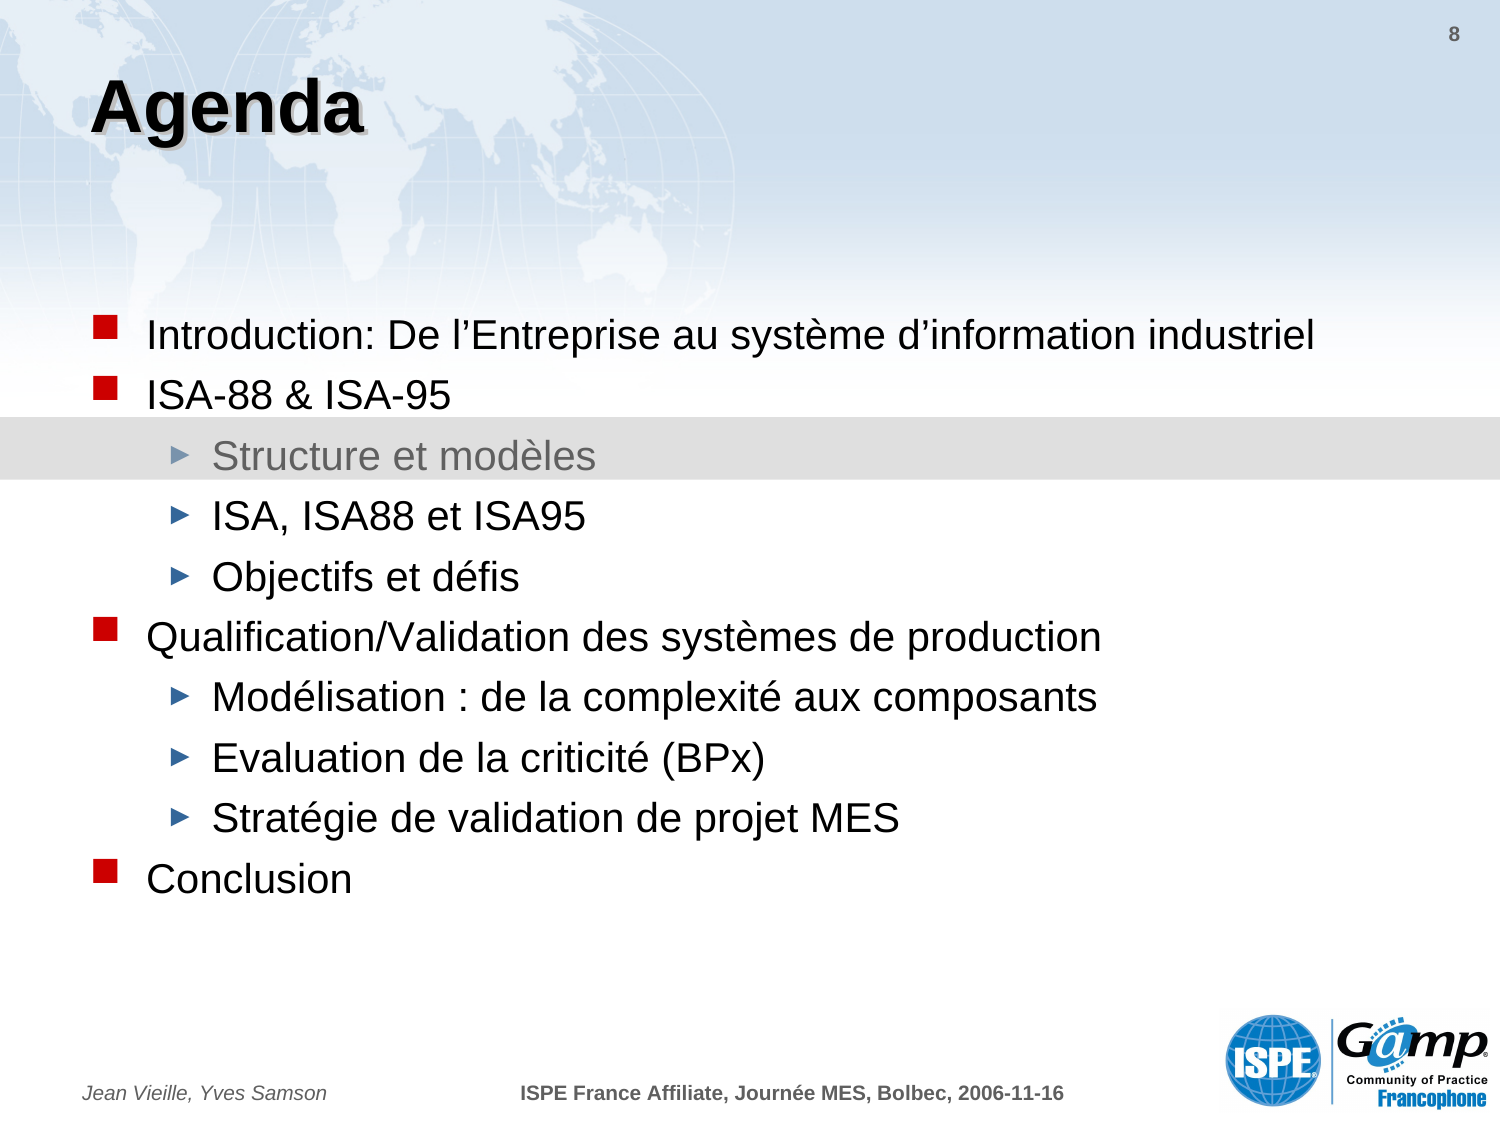

# Agenda
Introduction: De l’Entreprise au système d’information industriel
ISA-88 & ISA-95
Structure et modèles
ISA, ISA88 et ISA95
Objectifs et défis
Qualification/Validation des systèmes de production
Modélisation : de la complexité aux composants
Evaluation de la criticité (BPx)
Stratégie de validation de projet MES
Conclusion